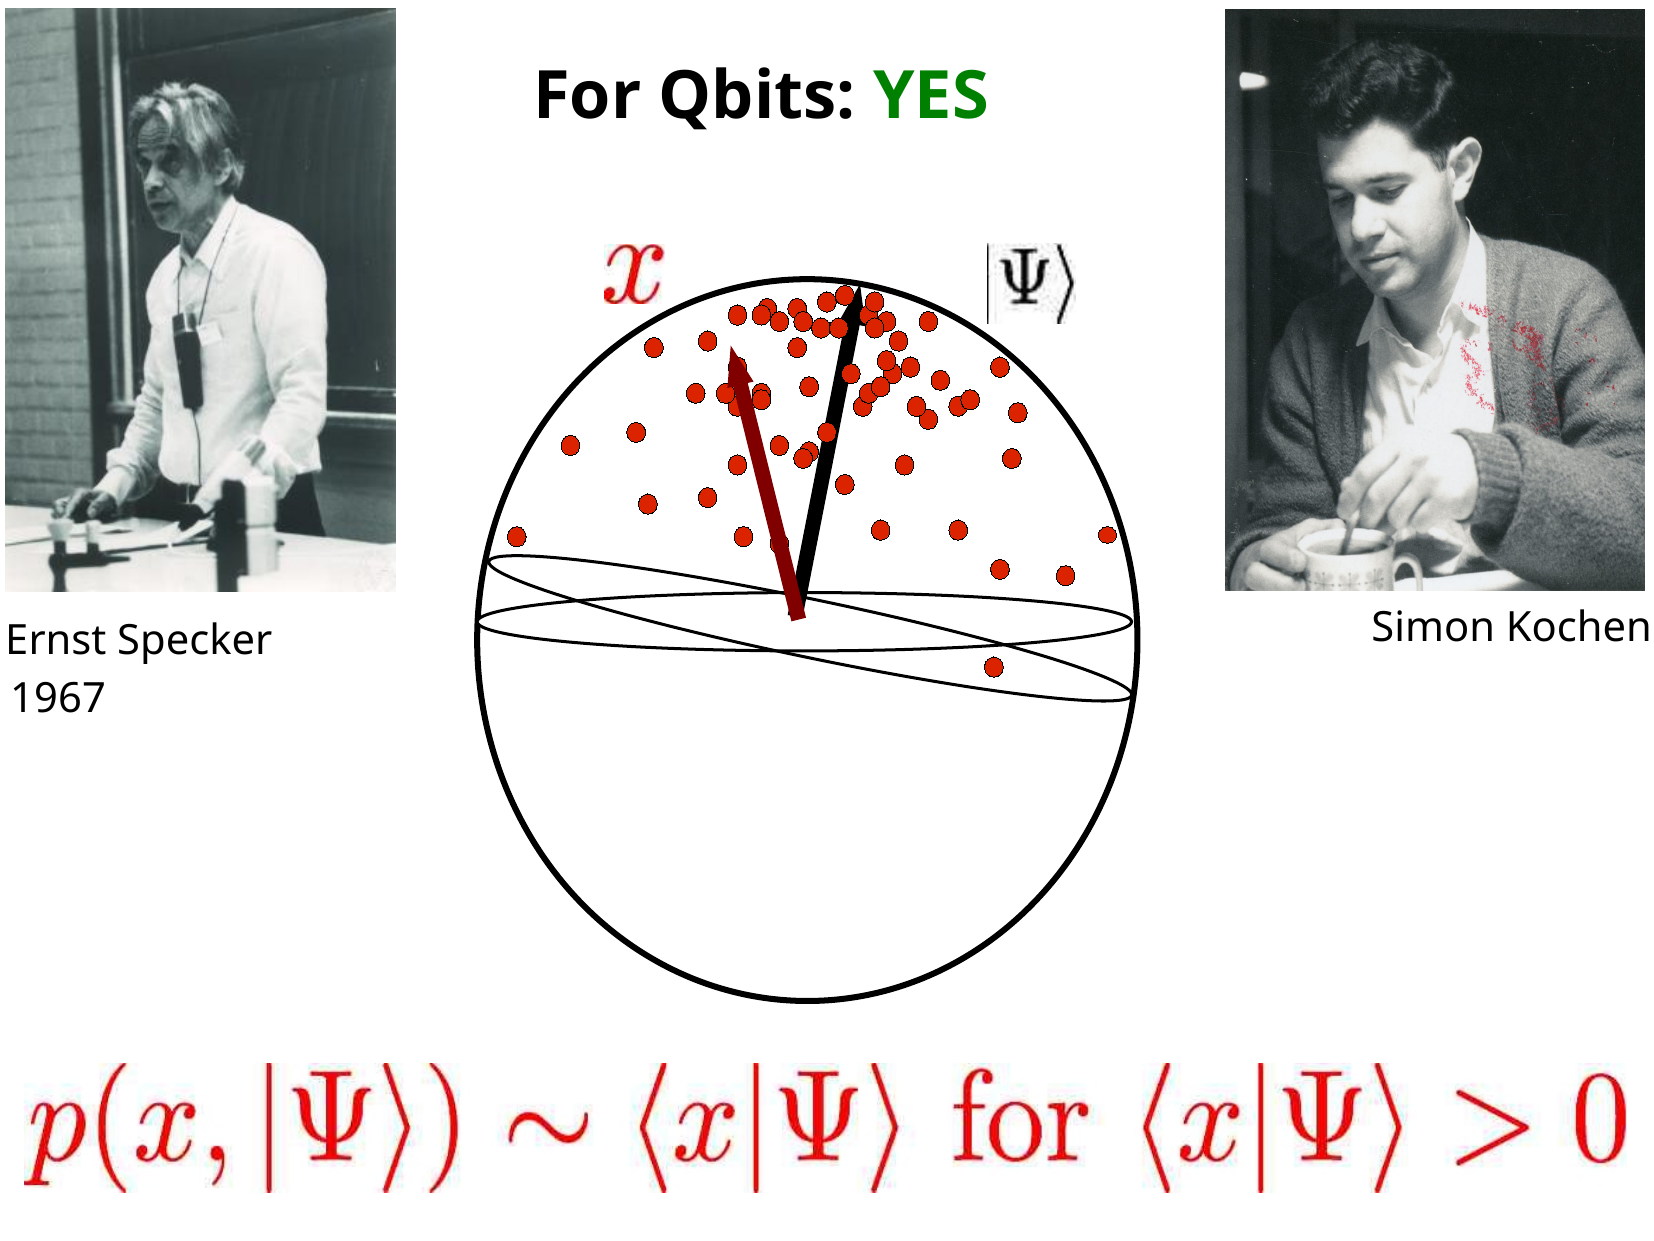

For Qbits: YES
Simon Kochen
Ernst Specker
1967